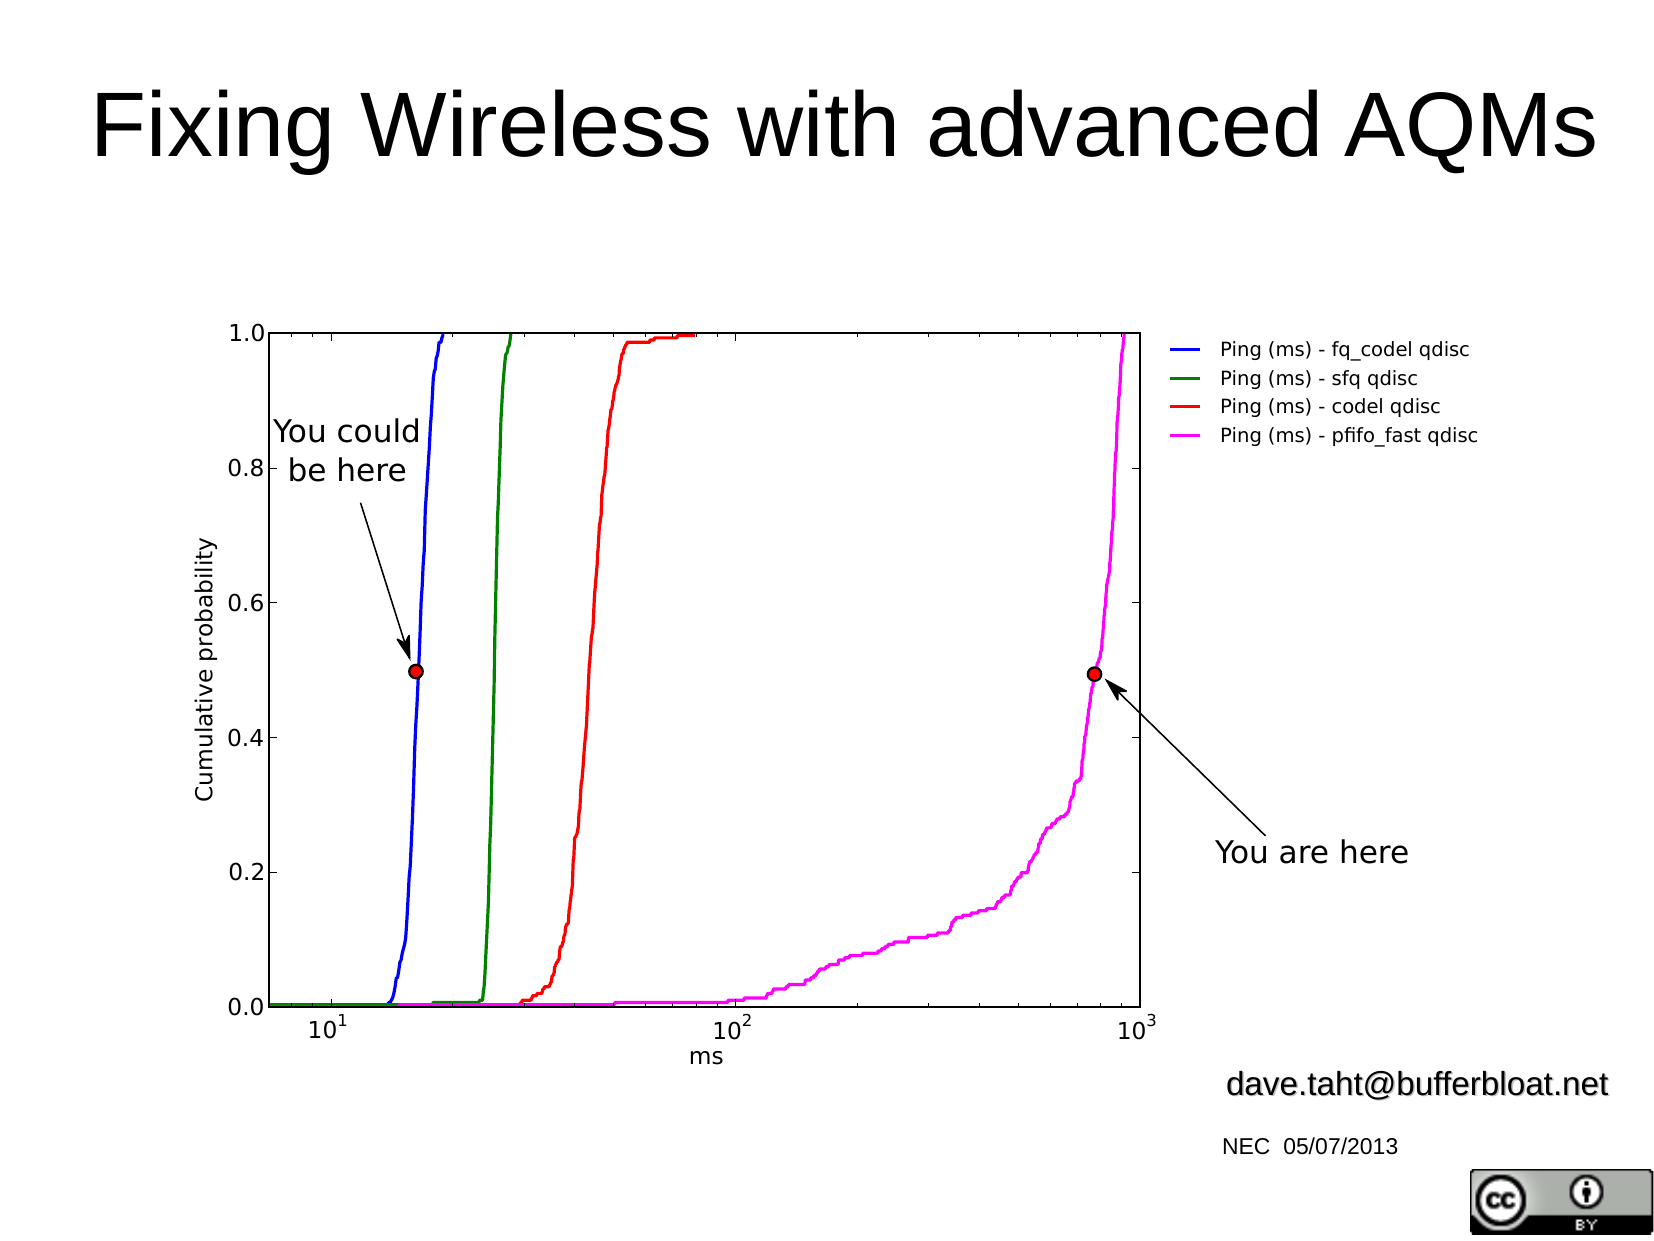

# Fixing Wireless with advanced AQMs
dave.taht@bufferbloat.net
NEC 05/07/2013